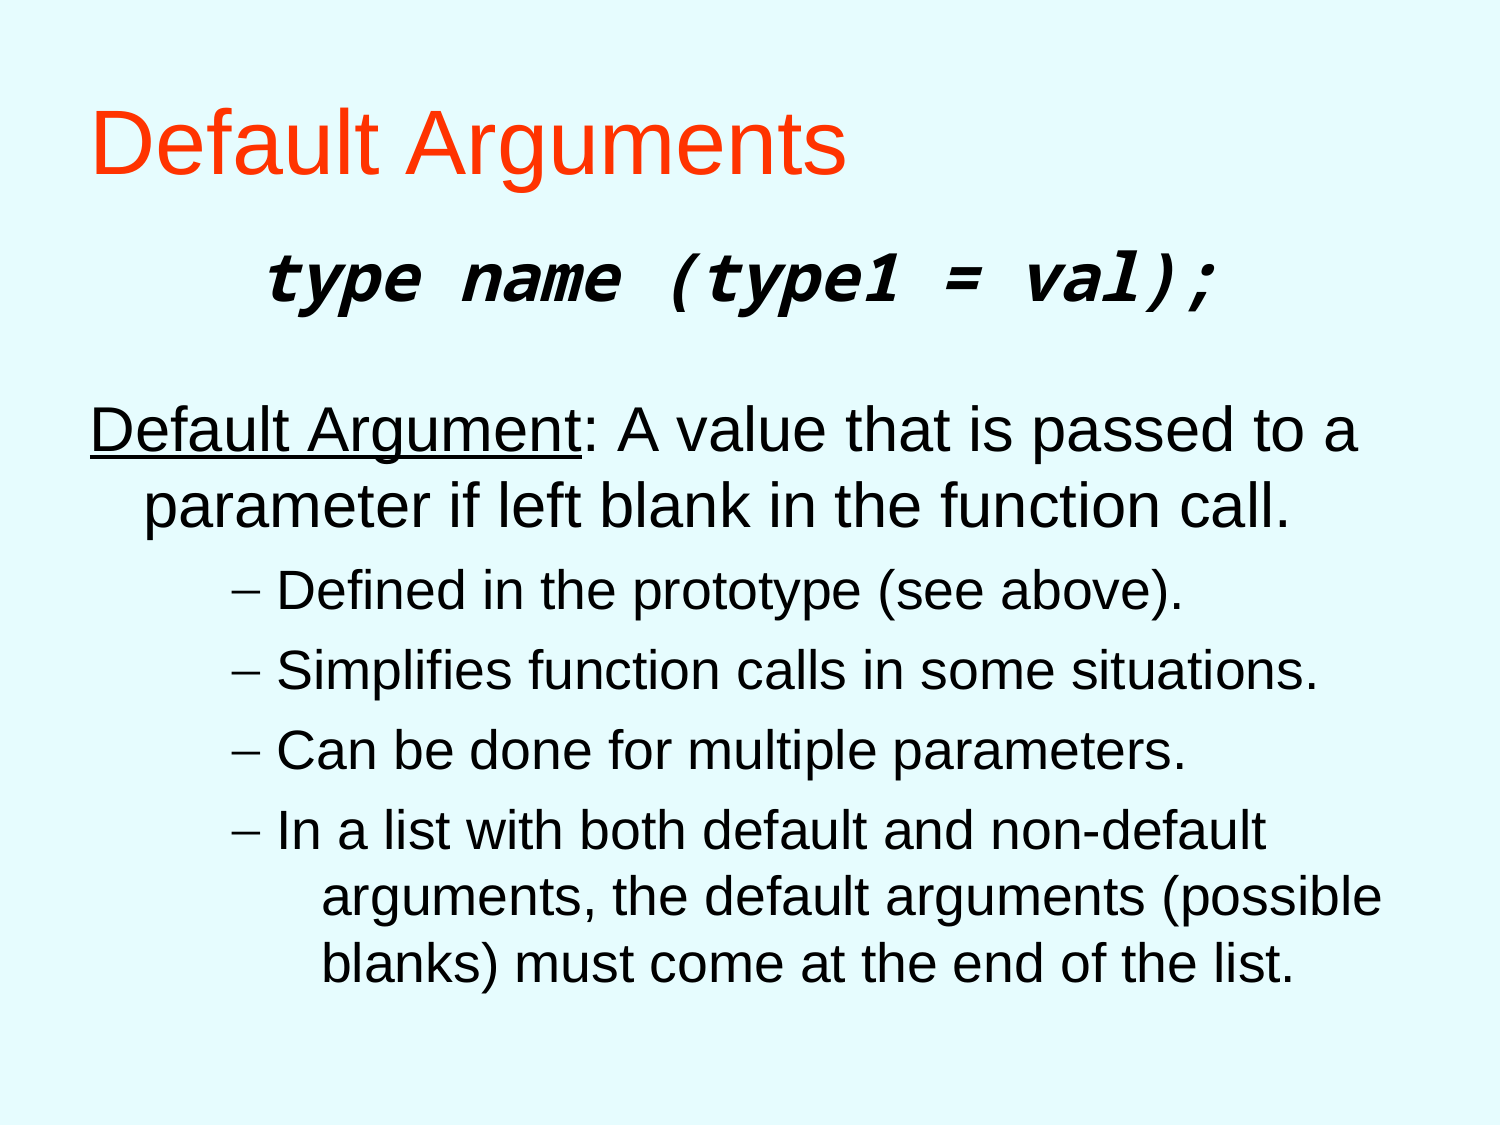

# Default Arguments
type name (type1 = val);
Default Argument: A value that is passed to a parameter if left blank in the function call.
Defined in the prototype (see above).
Simplifies function calls in some situations.
Can be done for multiple parameters.
In a list with both default and non-default arguments, the default arguments (possible blanks) must come at the end of the list.